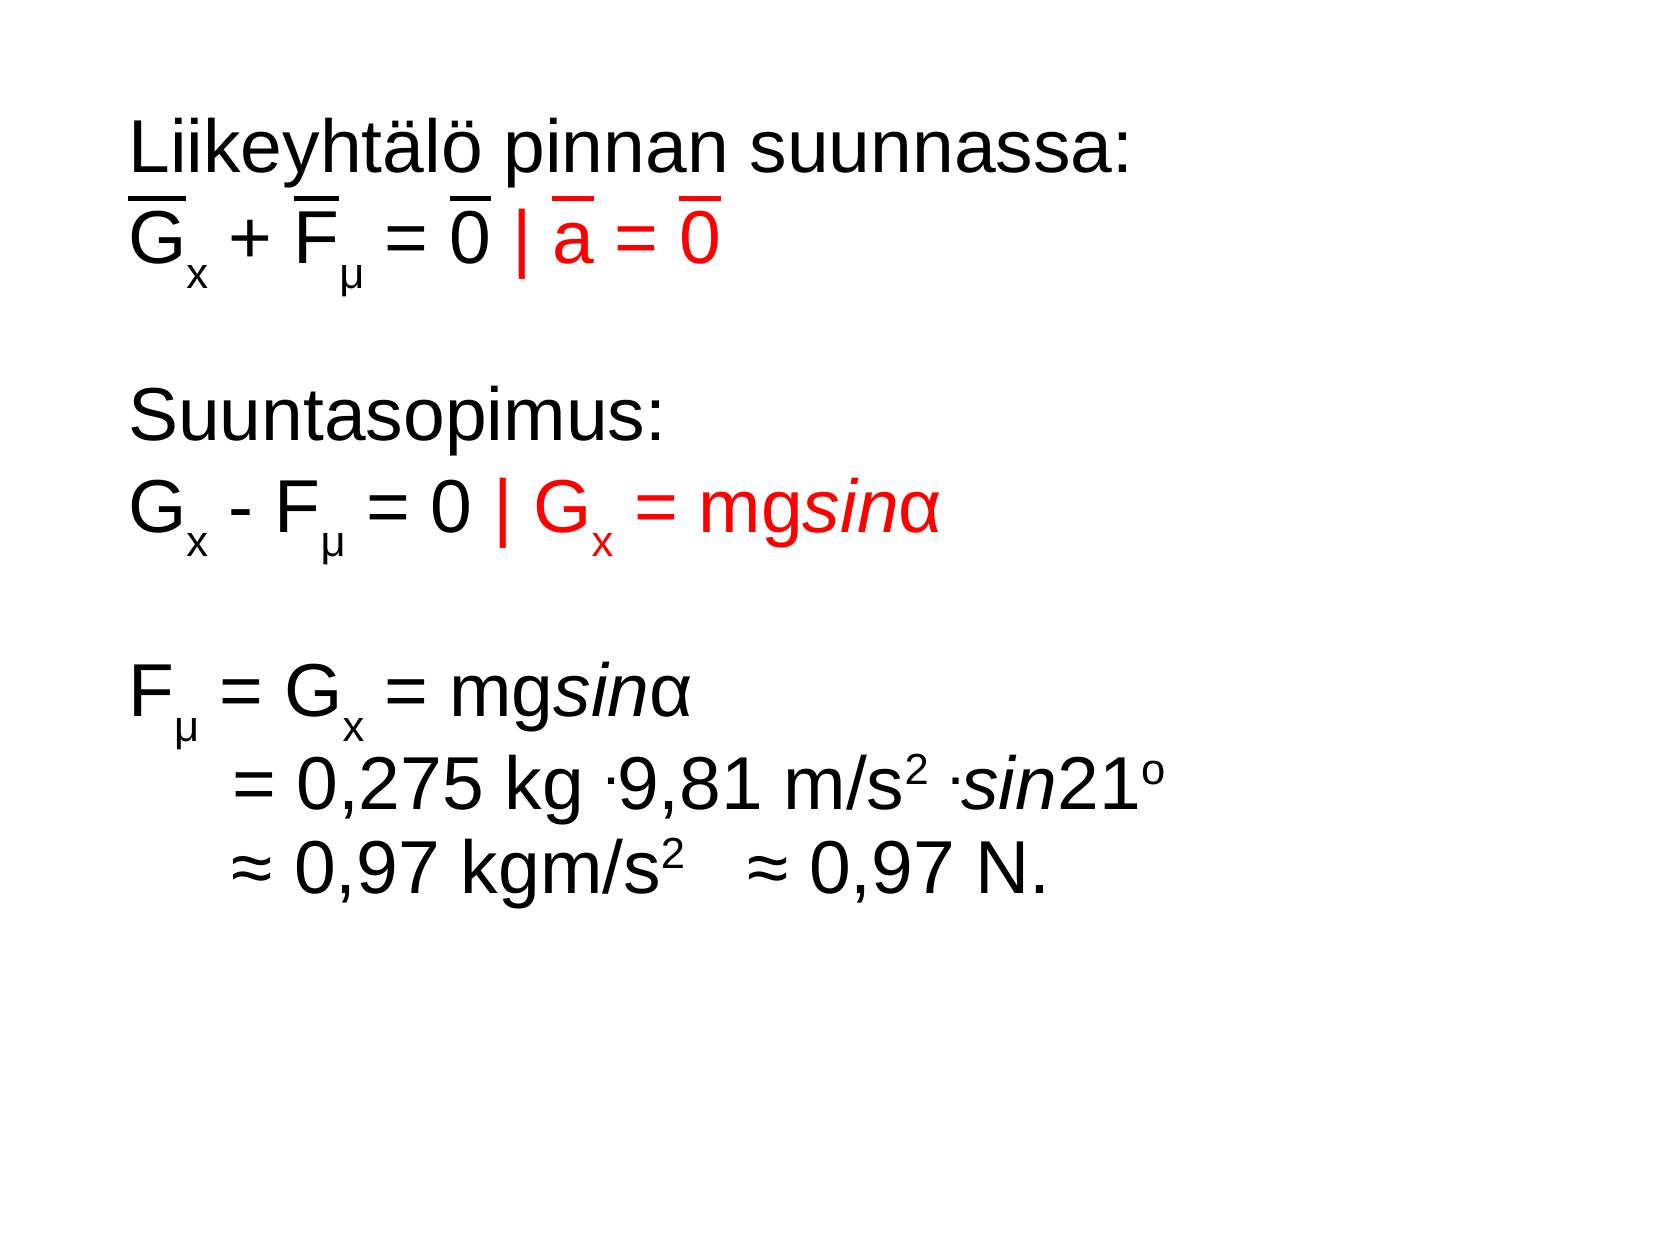

Liikeyhtälö pinnan suunnassa:
Gx + Fμ = 0 | a = 0
Suuntasopimus:
Gx - Fμ = 0 | Gx = mgsinα
Fμ = Gx = mgsinα
 = 0,275 kg .9,81 m/s2 .sin21o
 ≈ 0,97 kgm/s2 ≈ 0,97 N.